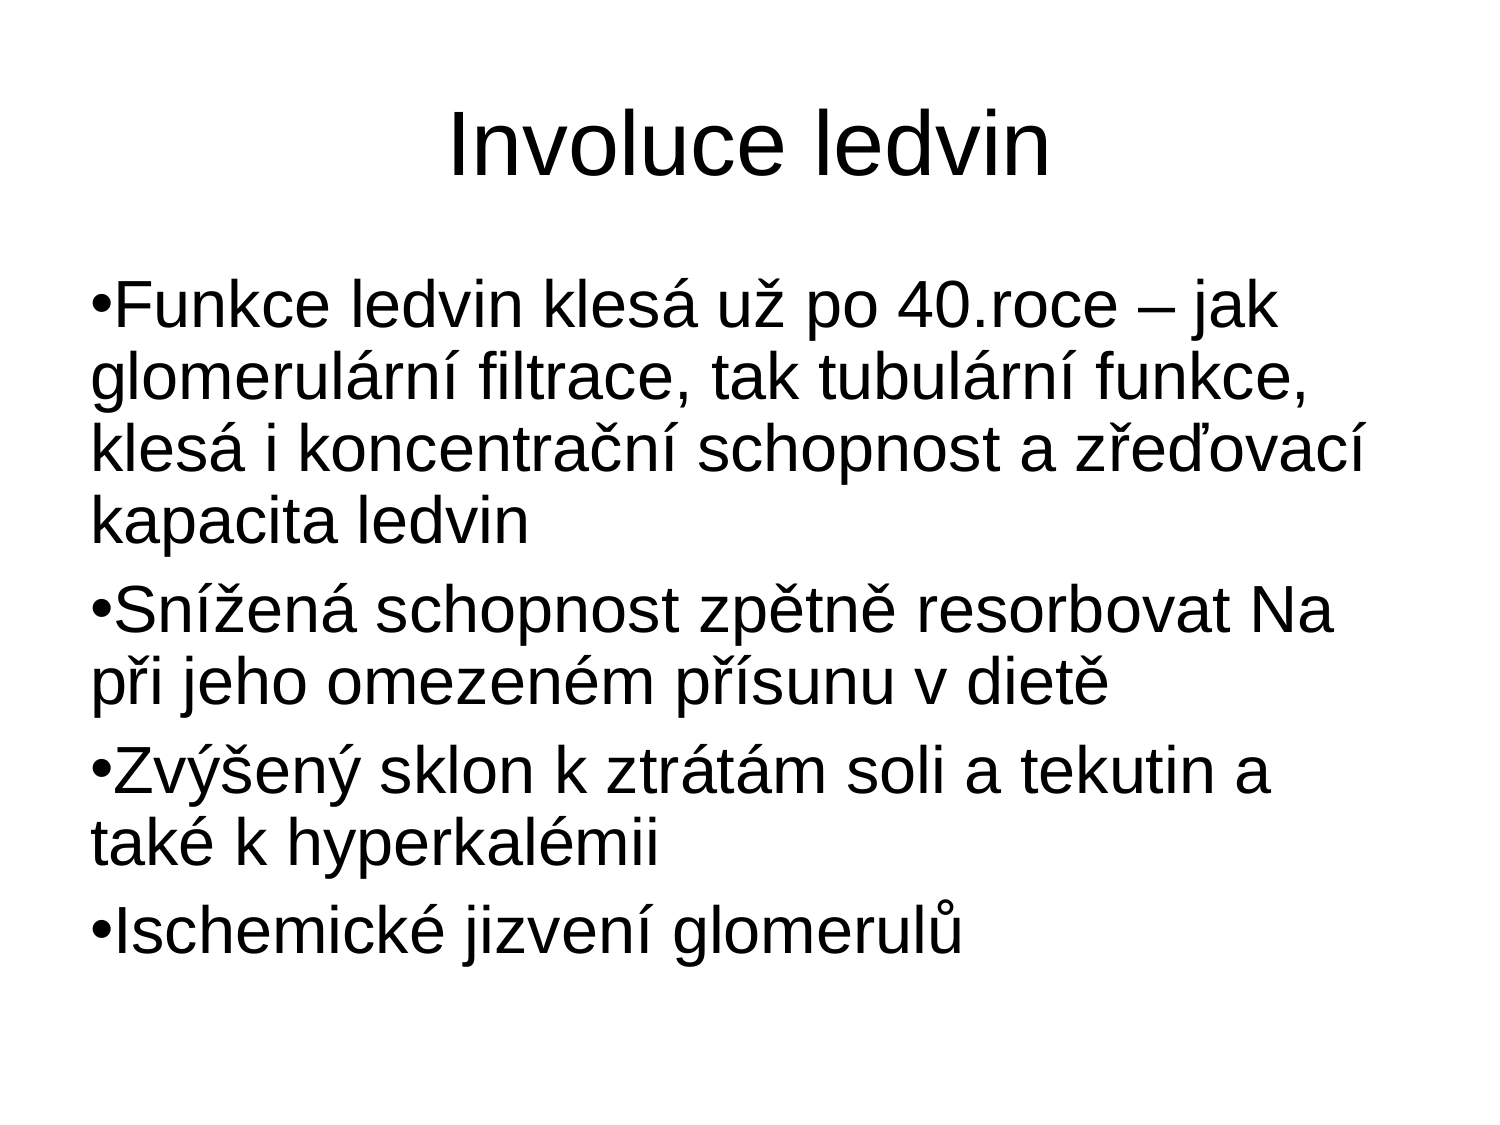

# Involuce ledvin
Funkce ledvin klesá už po 40.roce – jak glomerulární filtrace, tak tubulární funkce, klesá i koncentrační schopnost a zřeďovací kapacita ledvin
Snížená schopnost zpětně resorbovat Na při jeho omezeném přísunu v dietě
Zvýšený sklon k ztrátám soli a tekutin a také k hyperkalémii
Ischemické jizvení glomerulů